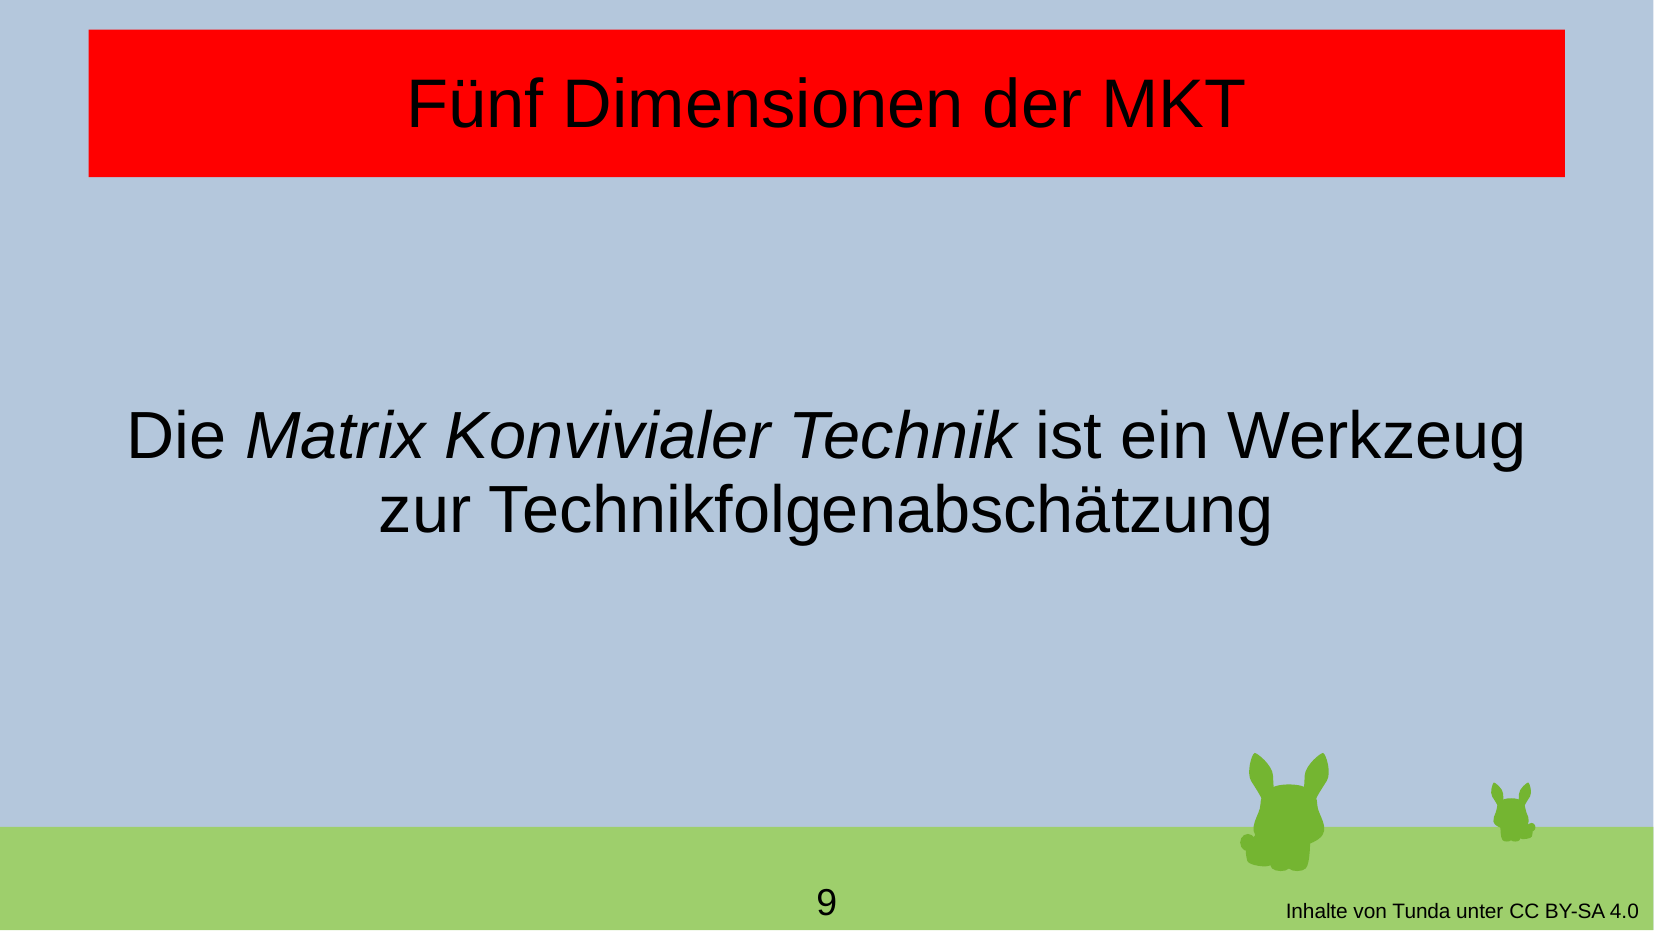

# Fünf Dimensionen der MKT
Die Matrix Konvivialer Technik ist ein Werkzeug zur Technikfolgenabschätzung
Inhalte von Tunda unter CC BY-SA 4.0